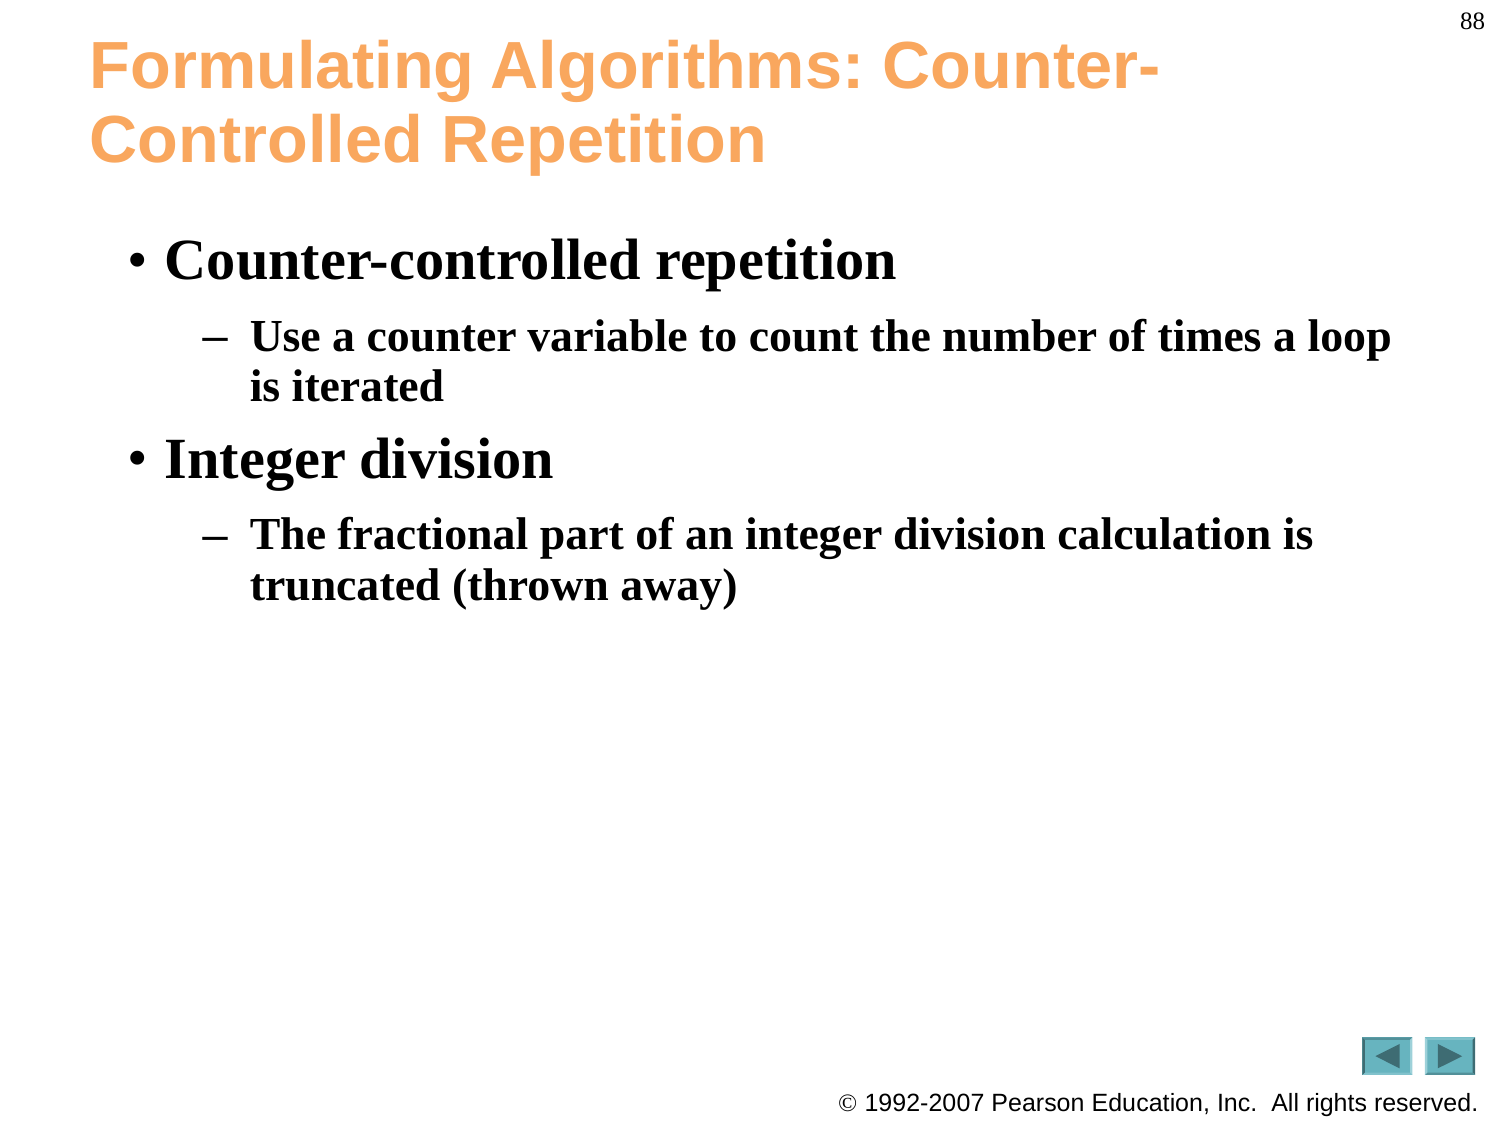

88
# Formulating Algorithms: Counter-Controlled Repetition
Counter-controlled repetition
Use a counter variable to count the number of times a loop is iterated
Integer division
The fractional part of an integer division calculation is truncated (thrown away)